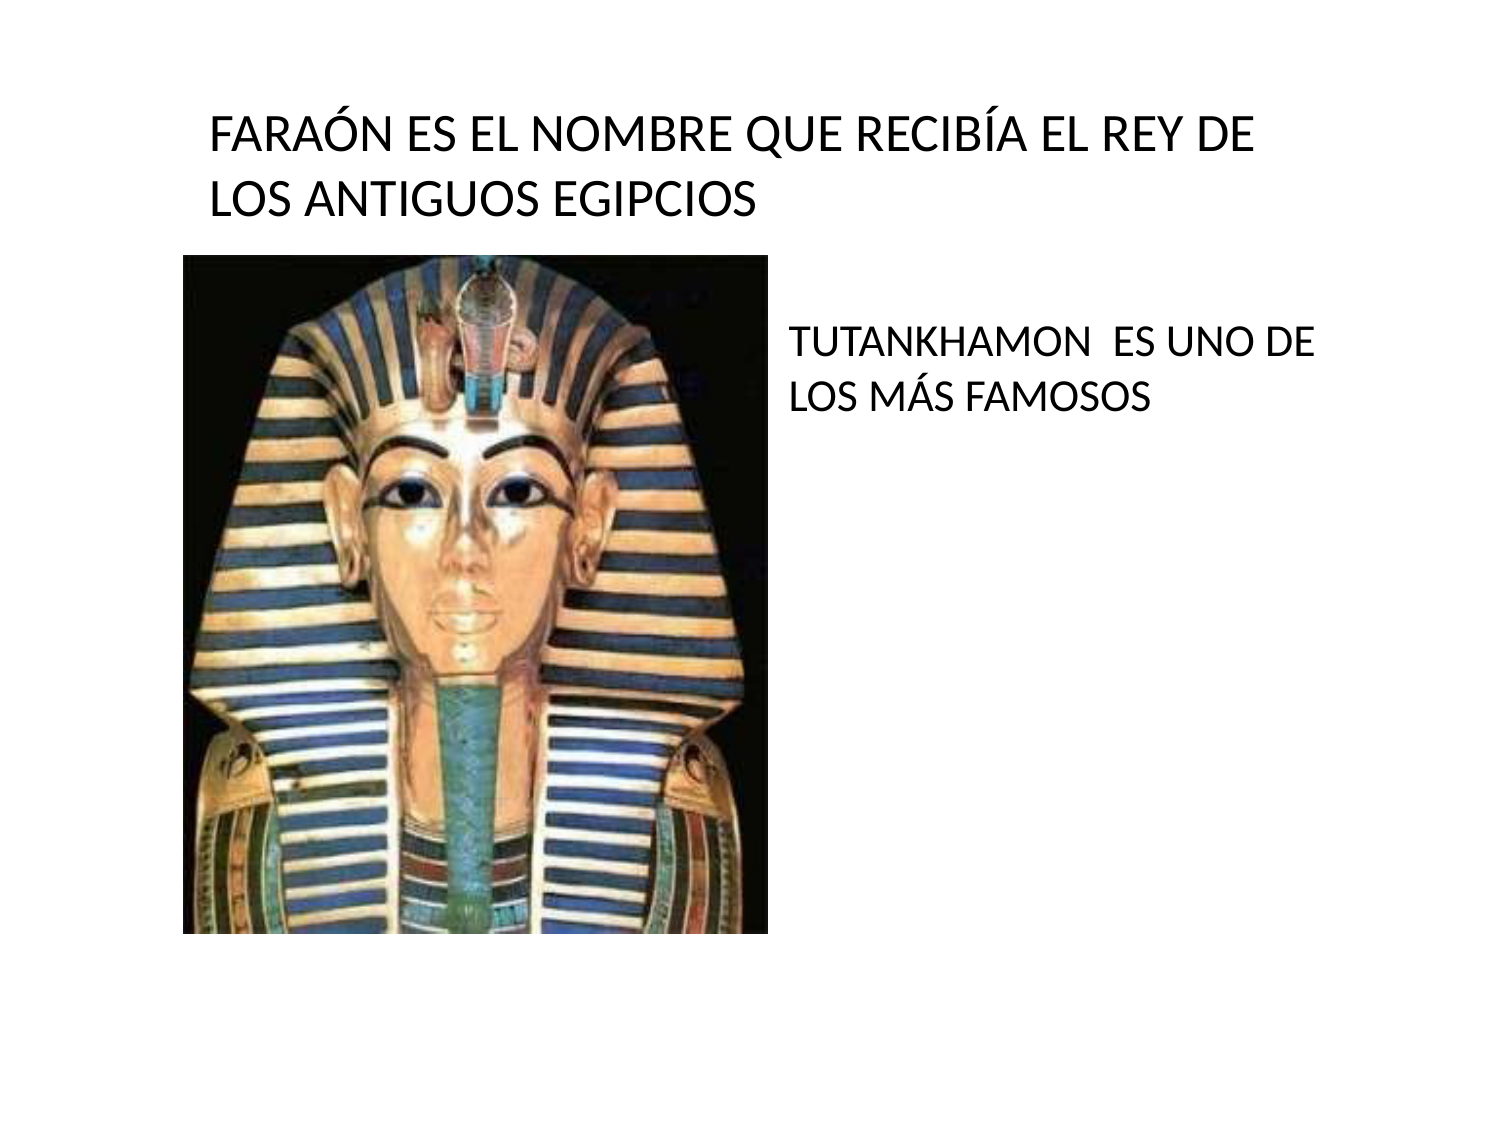

FARAÓN ES EL NOMBRE QUE RECIBÍA EL REY DE LOS ANTIGUOS EGIPCIOS
TUTANKHAMON ES UNO DE LOS MÁS FAMOSOS